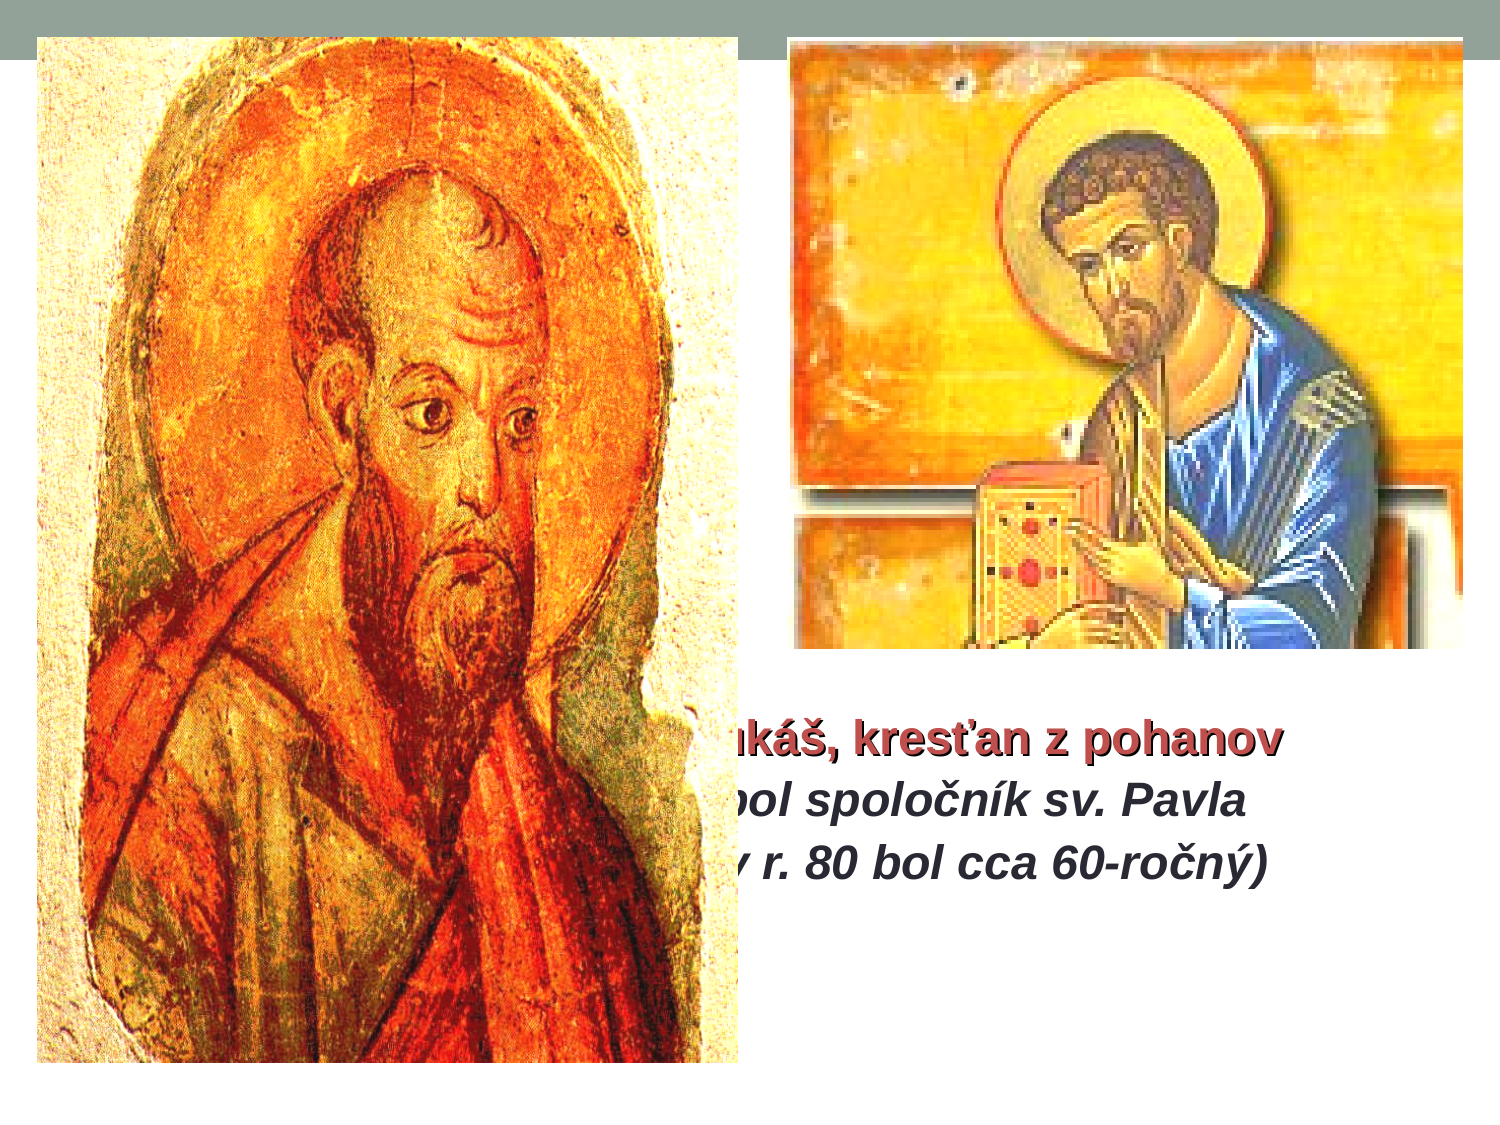

#
 sv. Lukáš
 Lukáš, kresťan z pohanov
 bol spoločník sv. Pavla
 (v r. 80 bol cca 60-ročný)
 Sv. Pavol